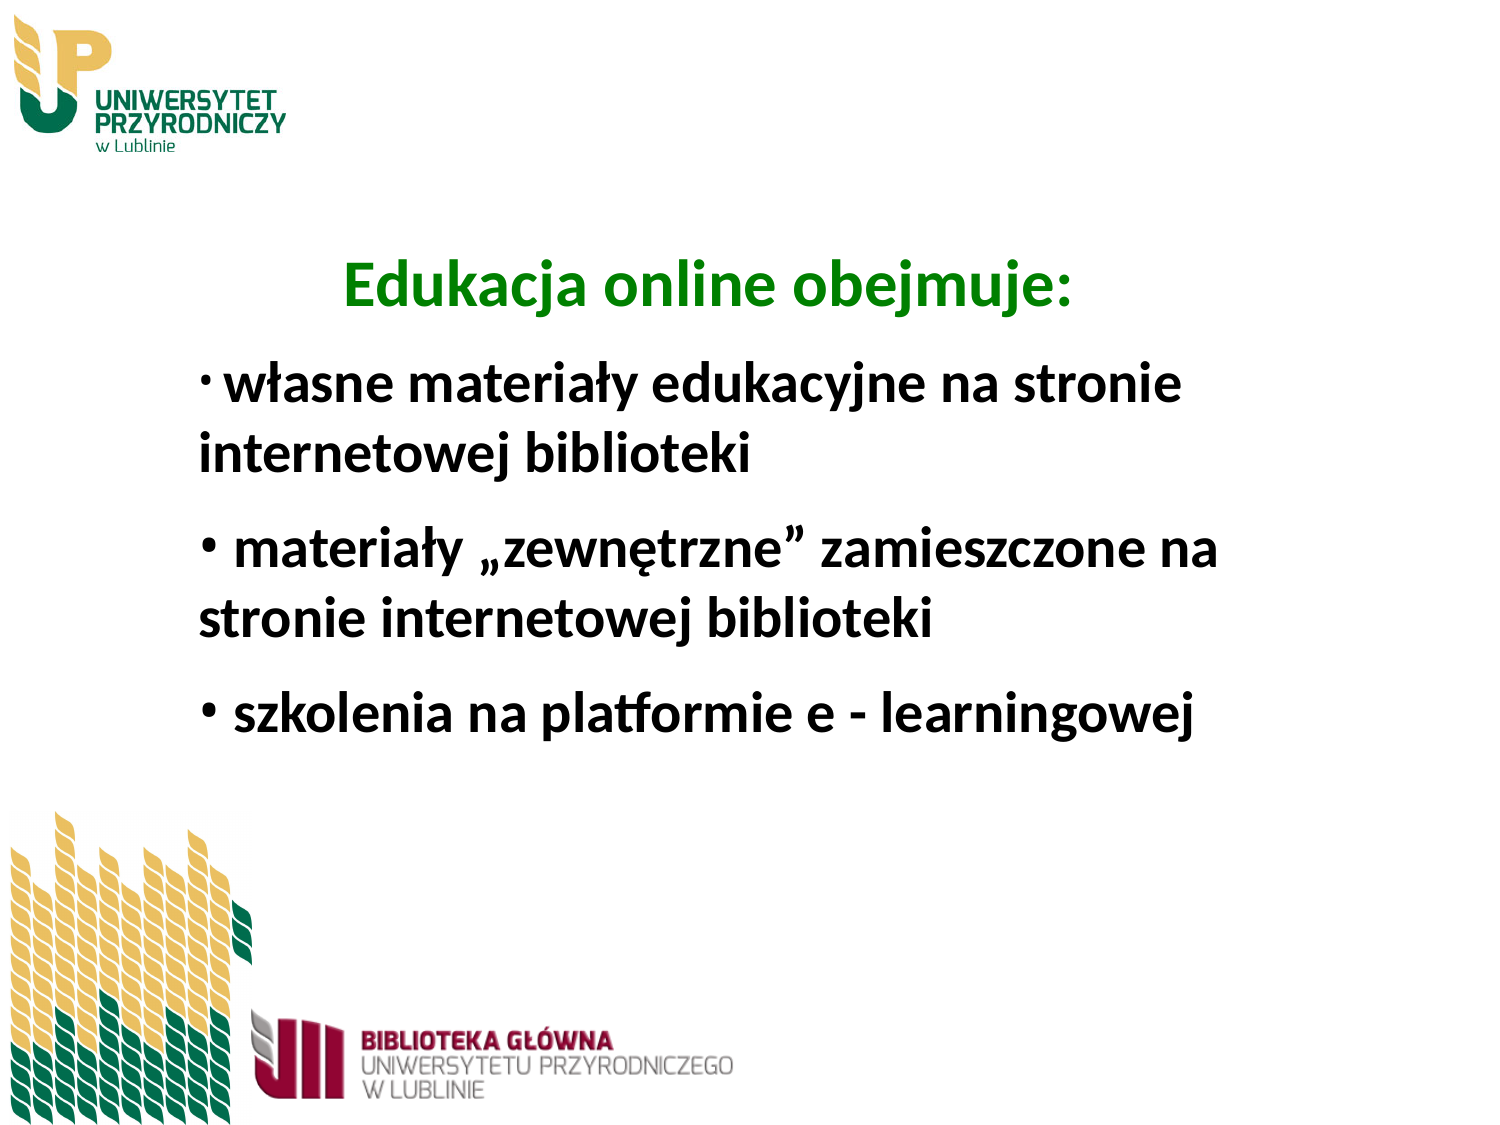

Edukacja online obejmuje:
 własne materiały edukacyjne na stronie internetowej biblioteki
 materiały „zewnętrzne” zamieszczone na stronie internetowej biblioteki
 szkolenia na platformie e - learningowej